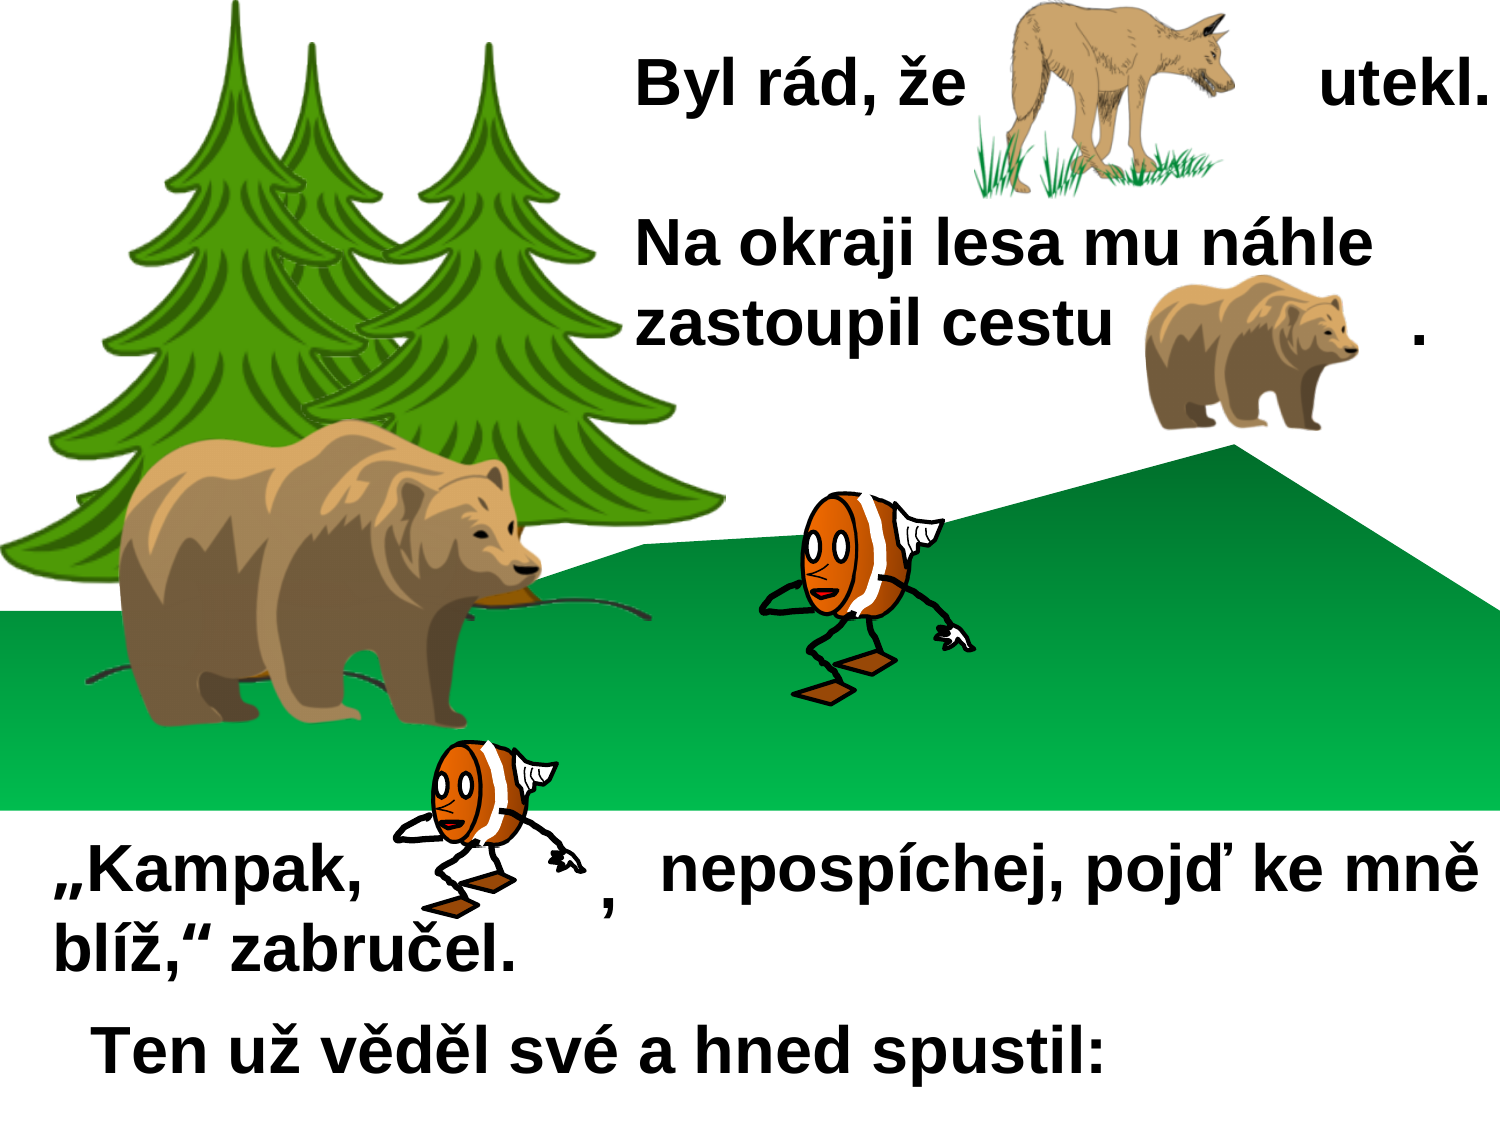

Byl rád, že utekl.
Na okraji lesa mu náhle
zastoupil cestu .
„Kampak, nepospíchej, pojď ke mně
blíž,“ zabručel.
,
Ten už věděl své a hned spustil: